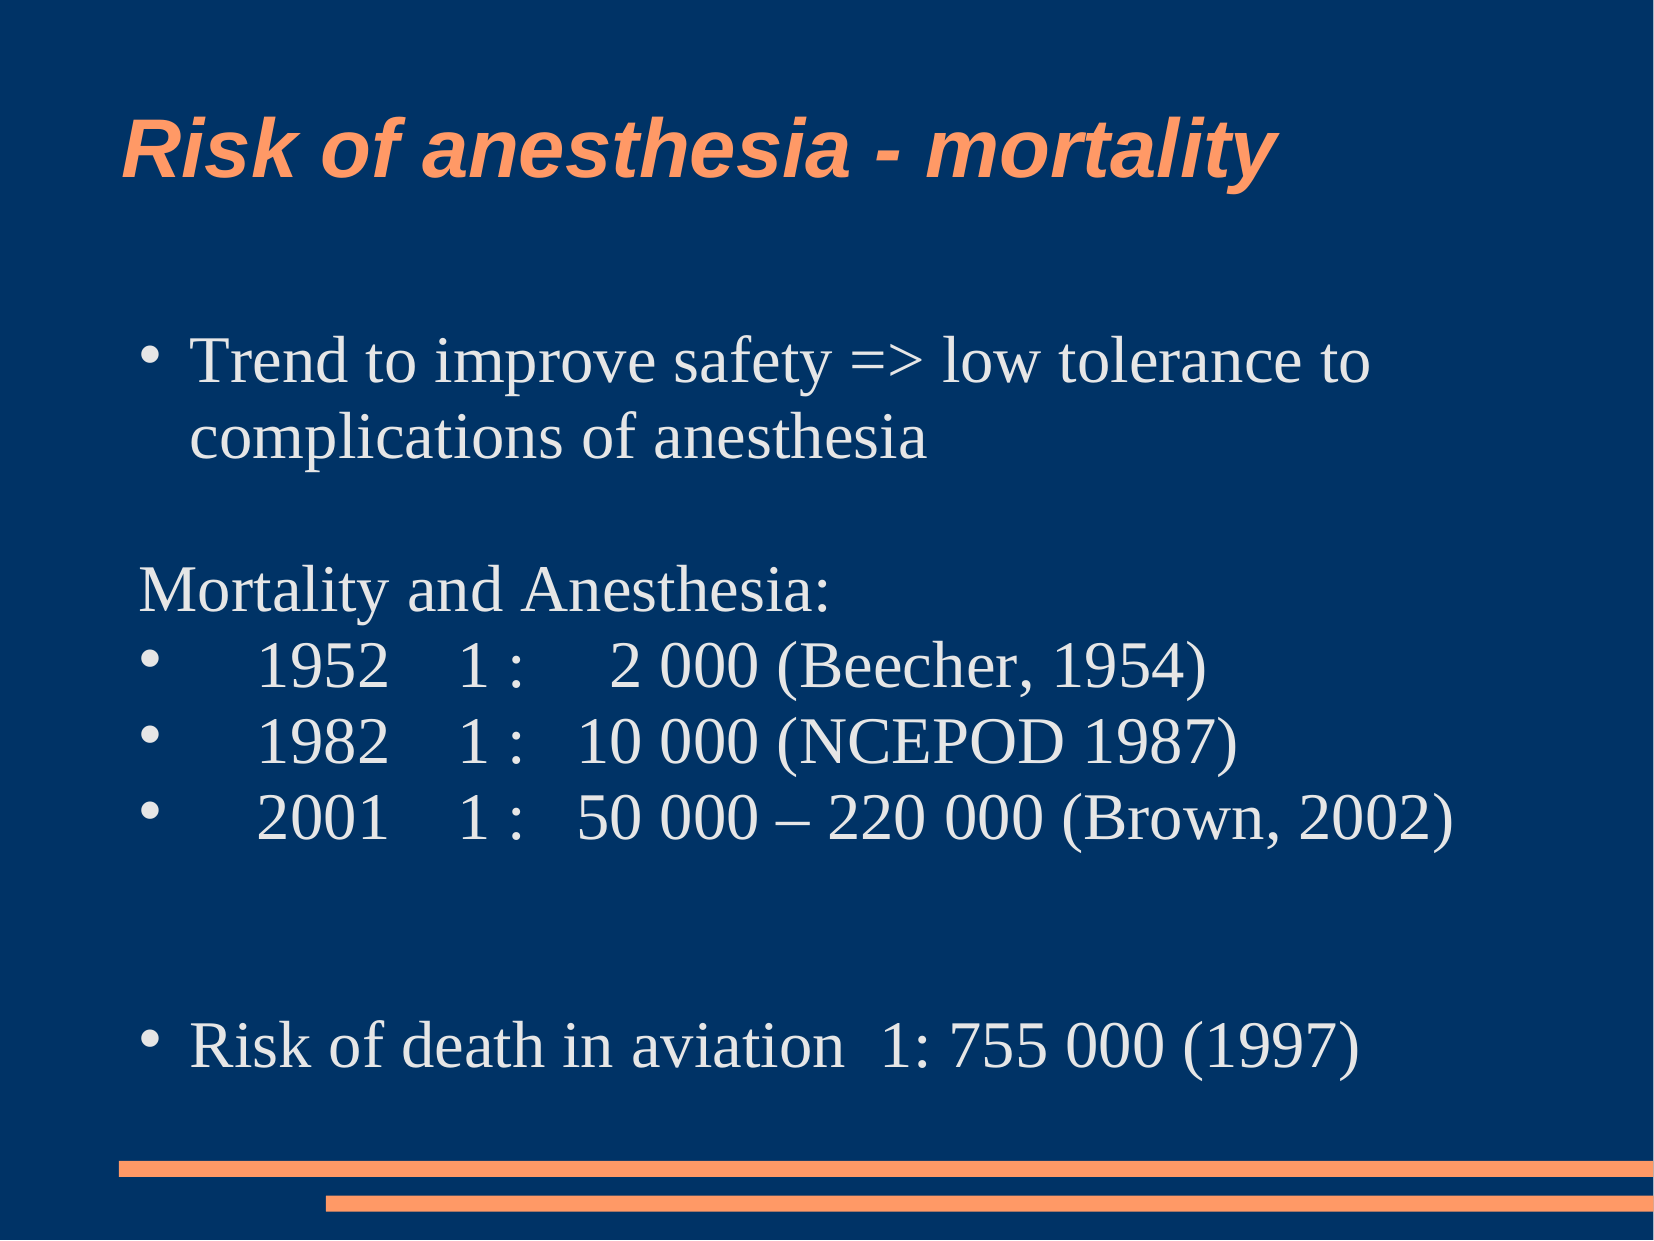

# Risk of anesthesia - mortality
Trend to improve safety => low tolerance to complications of anesthesia
Mortality and Anesthesia:
 1952 1 : 2 000 (Beecher, 1954)
 1982 1 : 10 000 (NCEPOD 1987)
 2001 1 : 50 000 – 220 000 (Brown, 2002)
Risk of death in aviation 1: 755 000 (1997)